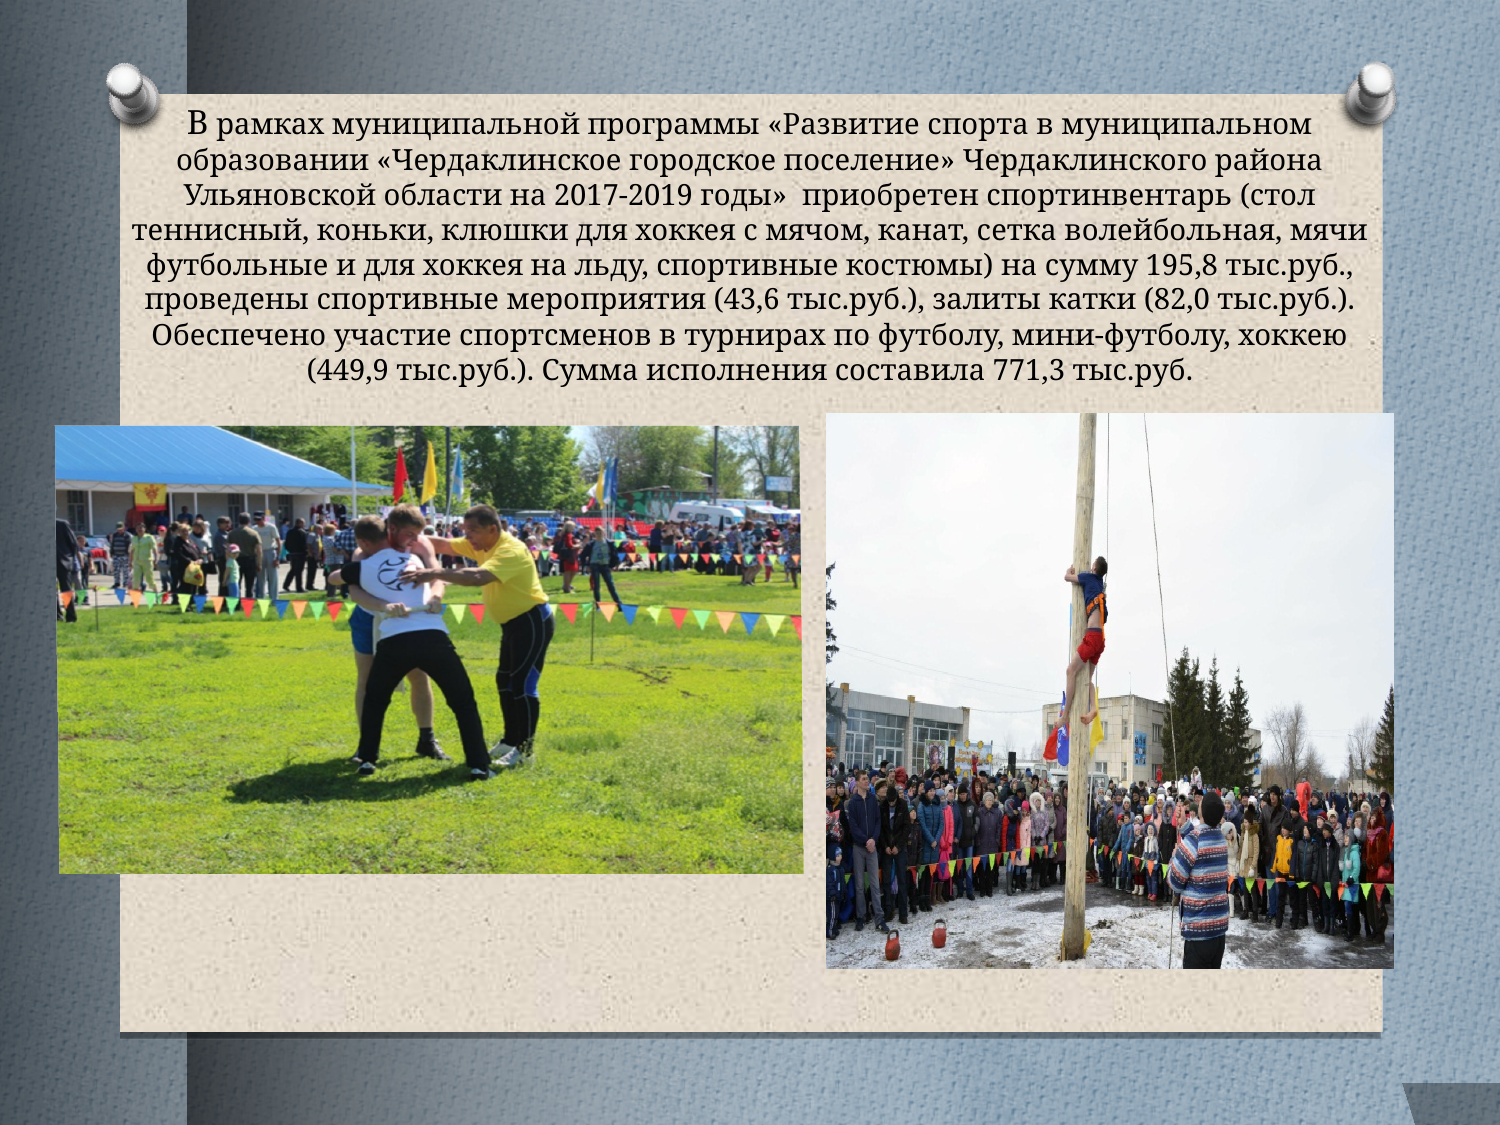

В рамках муниципальной программы «Развитие спорта в муниципальном образовании «Чердаклинское городское поселение» Чердаклинского района Ульяновской области на 2017-2019 годы» приобретен спортинвентарь (стол теннисный, коньки, клюшки для хоккея с мячом, канат, сетка волейбольная, мячи футбольные и для хоккея на льду, спортивные костюмы) на сумму 195,8 тыс.руб., проведены спортивные мероприятия (43,6 тыс.руб.), залиты катки (82,0 тыс.руб.). Обеспечено участие спортсменов в турнирах по футболу, мини-футболу, хоккею (449,9 тыс.руб.). Сумма исполнения составила 771,3 тыс.руб.